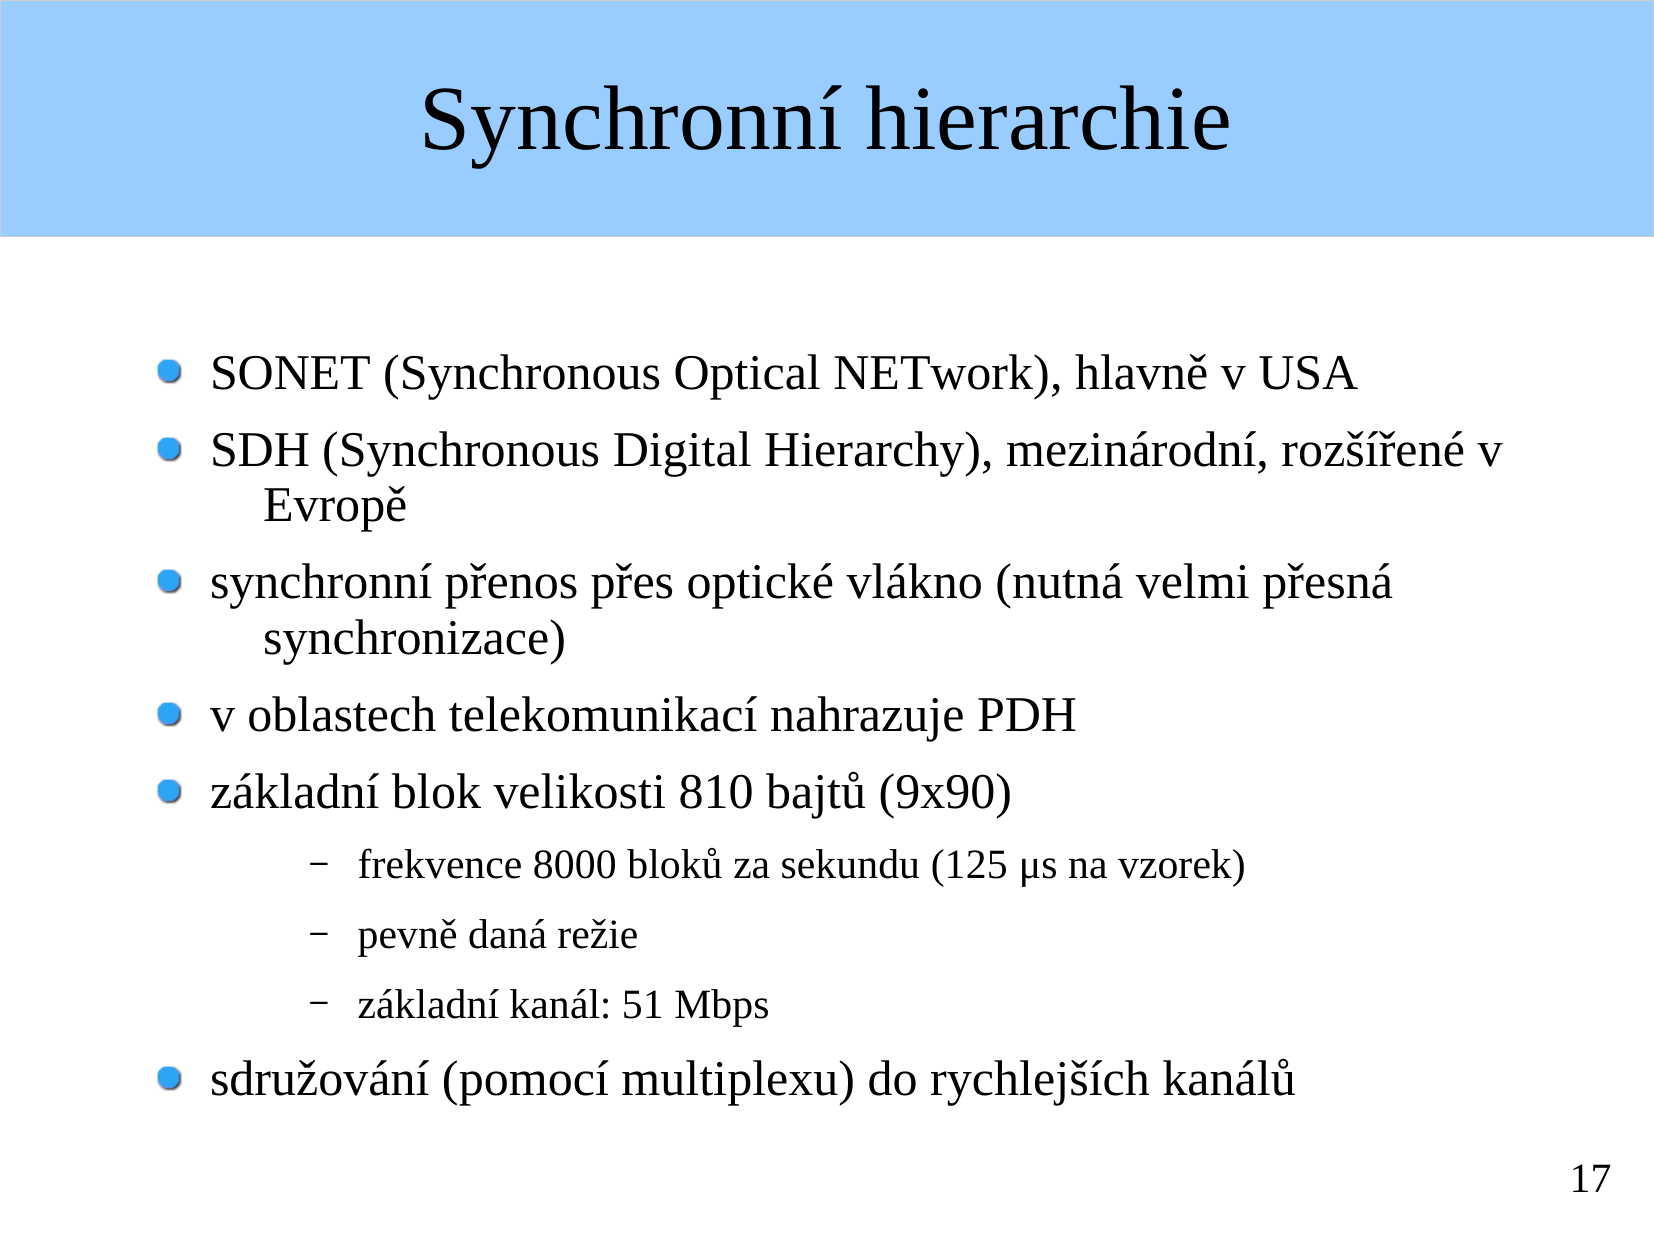

# Synchronní hierarchie
SONET (Synchronous Optical NETwork), hlavně v USA
SDH (Synchronous Digital Hierarchy), mezinárodní, rozšířené v Evropě
synchronní přenos přes optické vlákno (nutná velmi přesná synchronizace)
v oblastech telekomunikací nahrazuje PDH
základní blok velikosti 810 bajtů (9x90)
frekvence 8000 bloků za sekundu (125 μs na vzorek)
pevně daná režie
základní kanál: 51 Mbps
sdružování (pomocí multiplexu) do rychlejších kanálů